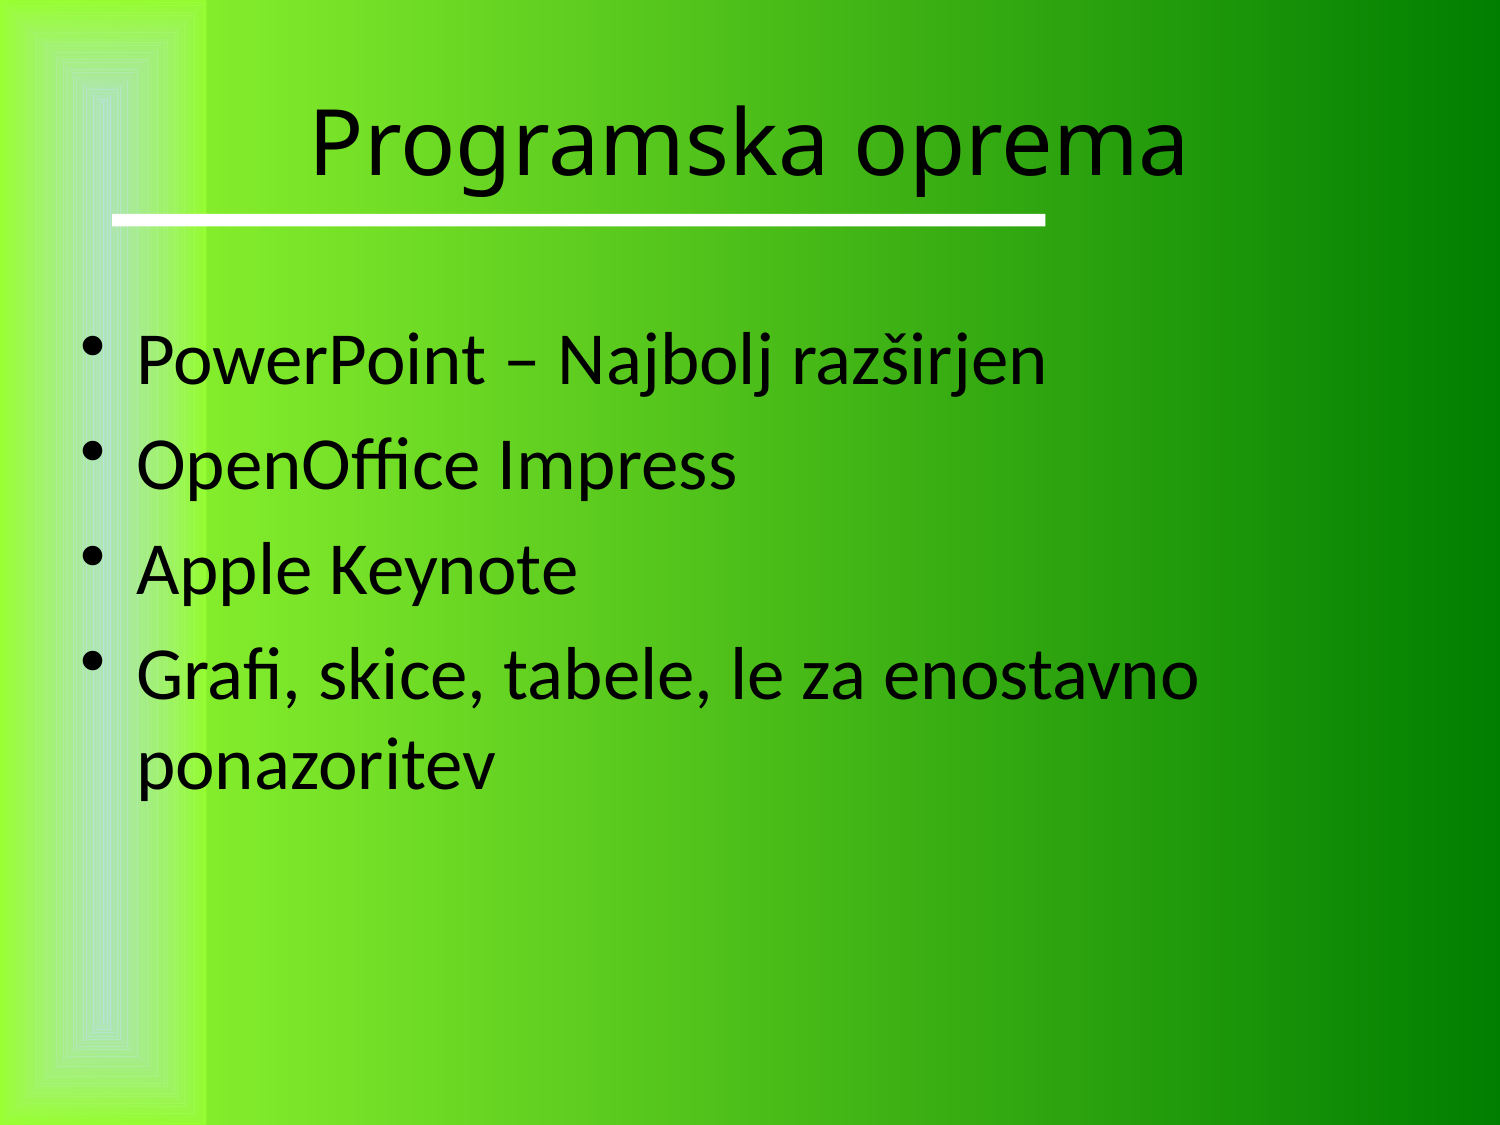

# Programska oprema
PowerPoint – Najbolj razširjen
OpenOffice Impress
Apple Keynote
Grafi, skice, tabele, le za enostavno ponazoritev